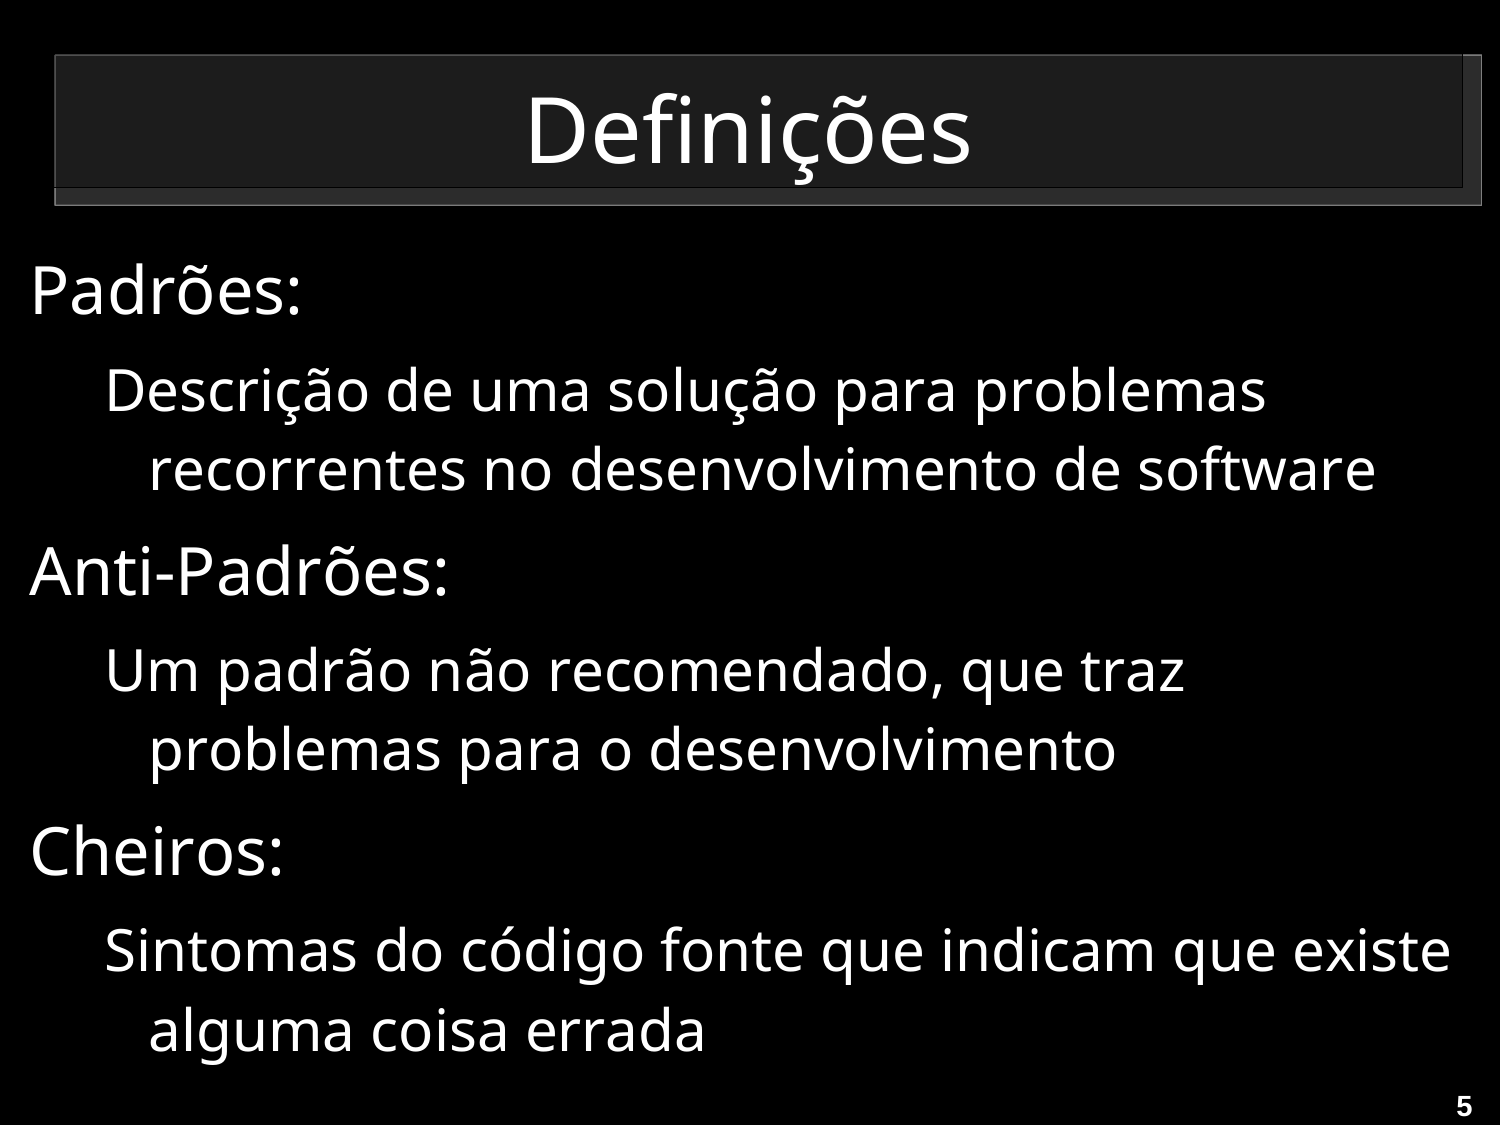

# Definições
Padrões:
Descrição de uma solução para problemas recorrentes no desenvolvimento de software
Anti-Padrões:
Um padrão não recomendado, que traz problemas para o desenvolvimento
Cheiros:
Sintomas do código fonte que indicam que existe alguma coisa errada
5